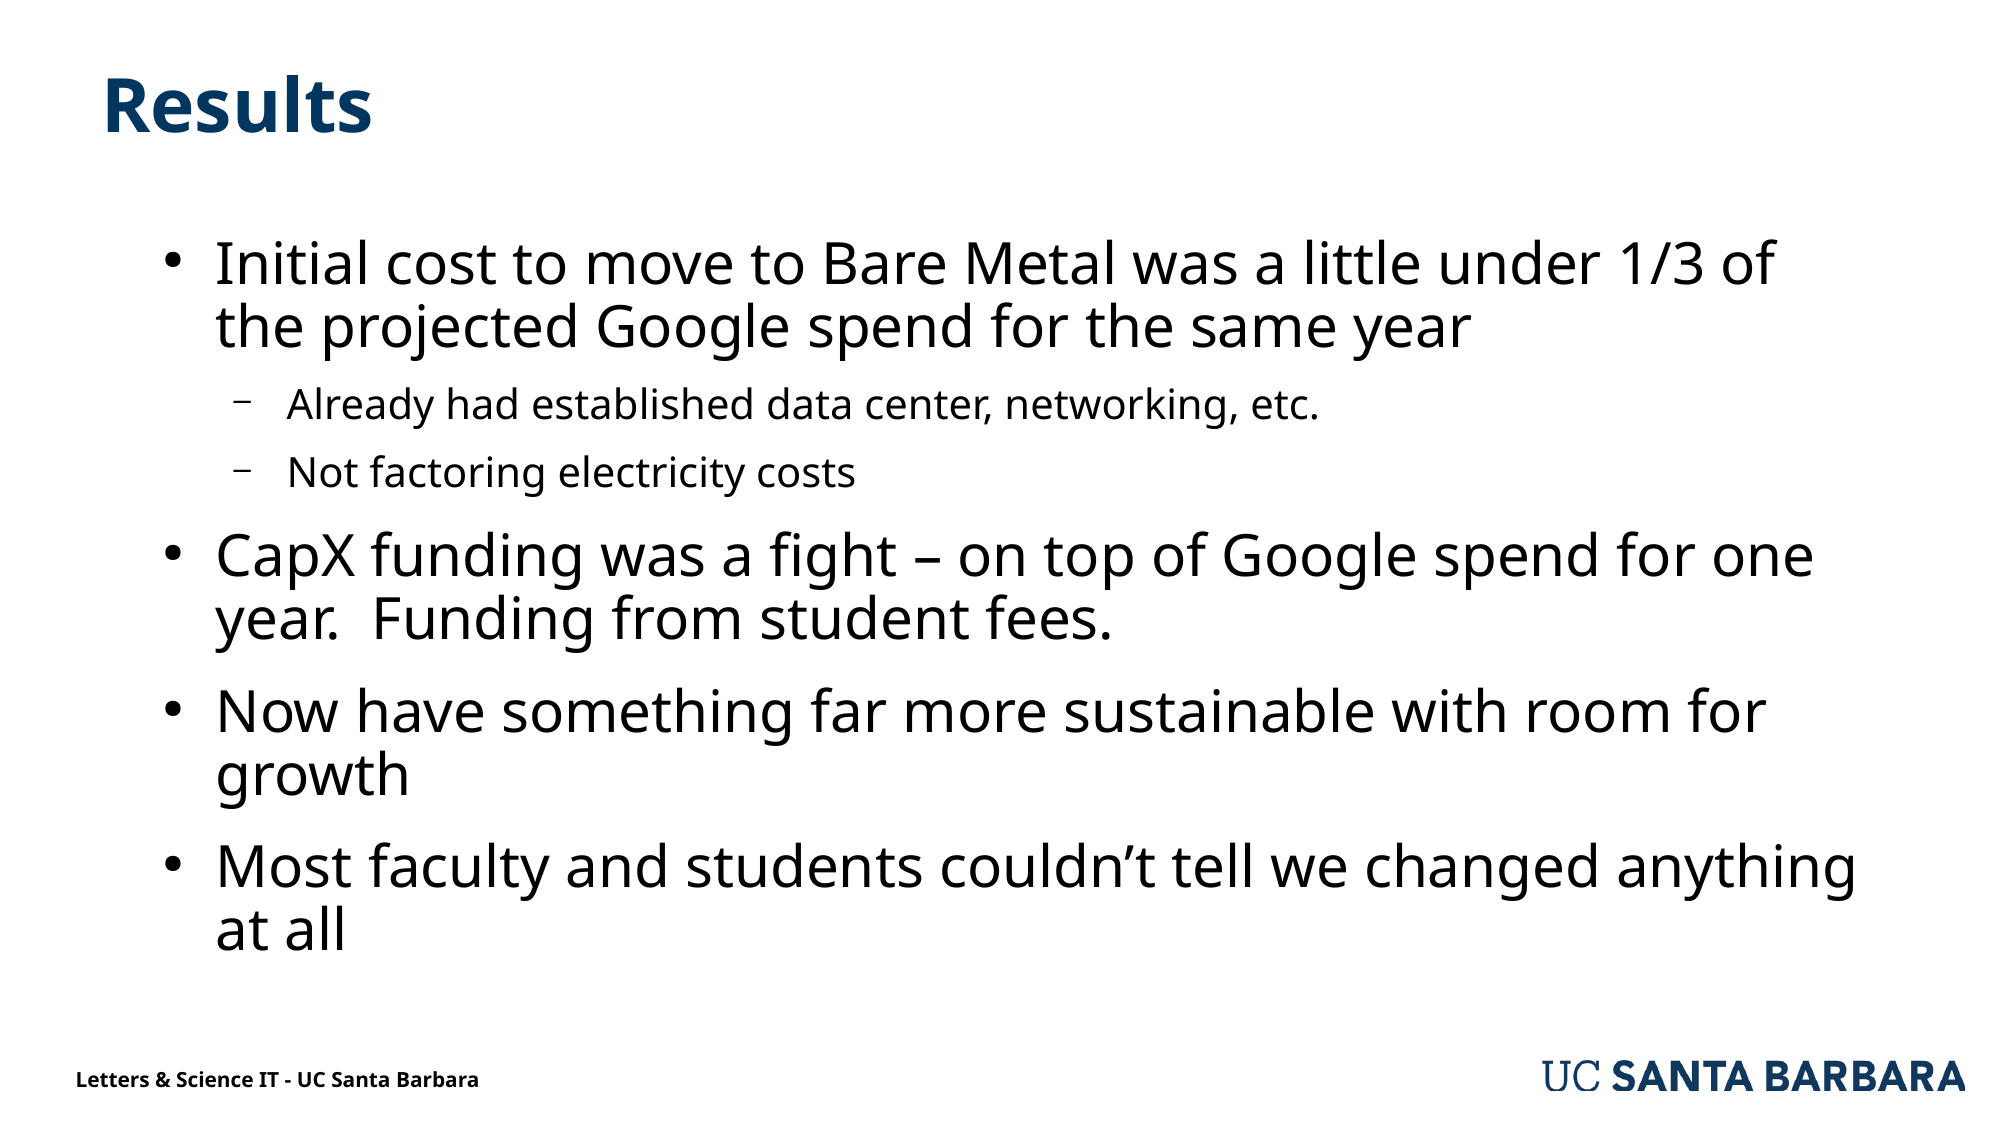

# Results
Initial cost to move to Bare Metal was a little under 1/3 of the projected Google spend for the same year
Already had established data center, networking, etc.
Not factoring electricity costs
CapX funding was a fight – on top of Google spend for one year. Funding from student fees.
Now have something far more sustainable with room for growth
Most faculty and students couldn’t tell we changed anything at all